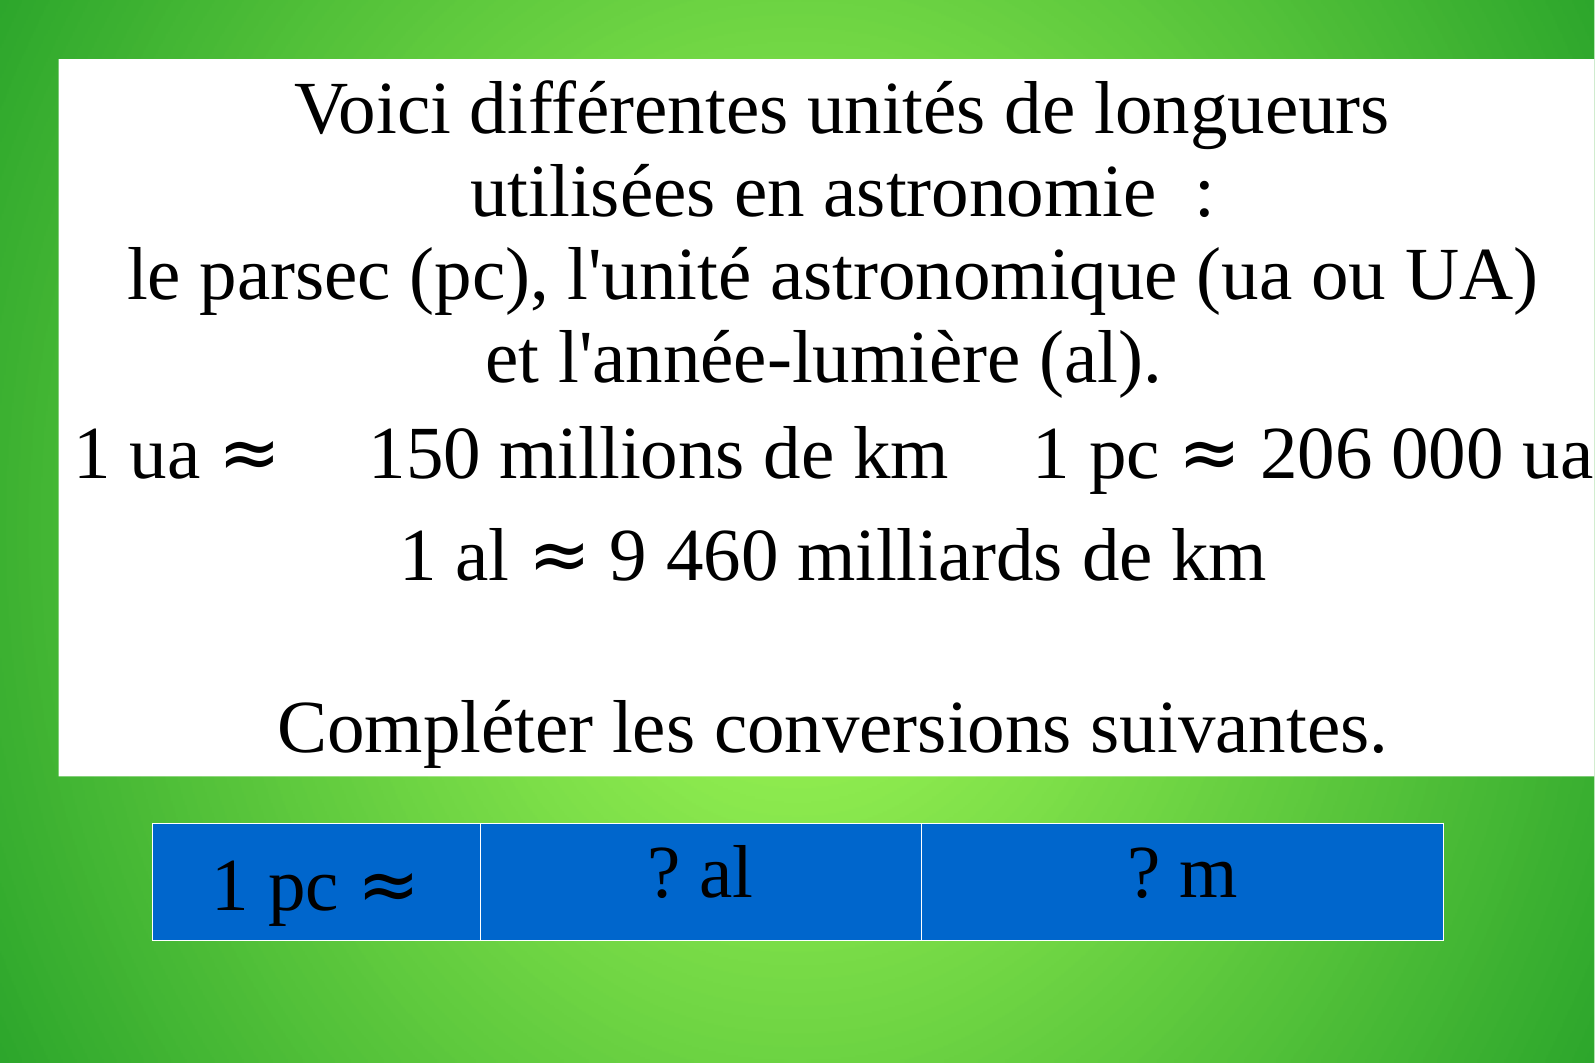

Voici différentes unités de longueurs
 utilisées en astronomie  :
 le parsec (pc), l'unité astronomique (ua ou UA)
et l'année-lumière (al).
1 ua ≈ 	150 millions de km		1 pc ≈ 206 000 ua
1 al ≈ 9 460 milliards de km
Compléter les conversions suivantes.
| 1 pc ≈ | ? al | ? m |
| --- | --- | --- |